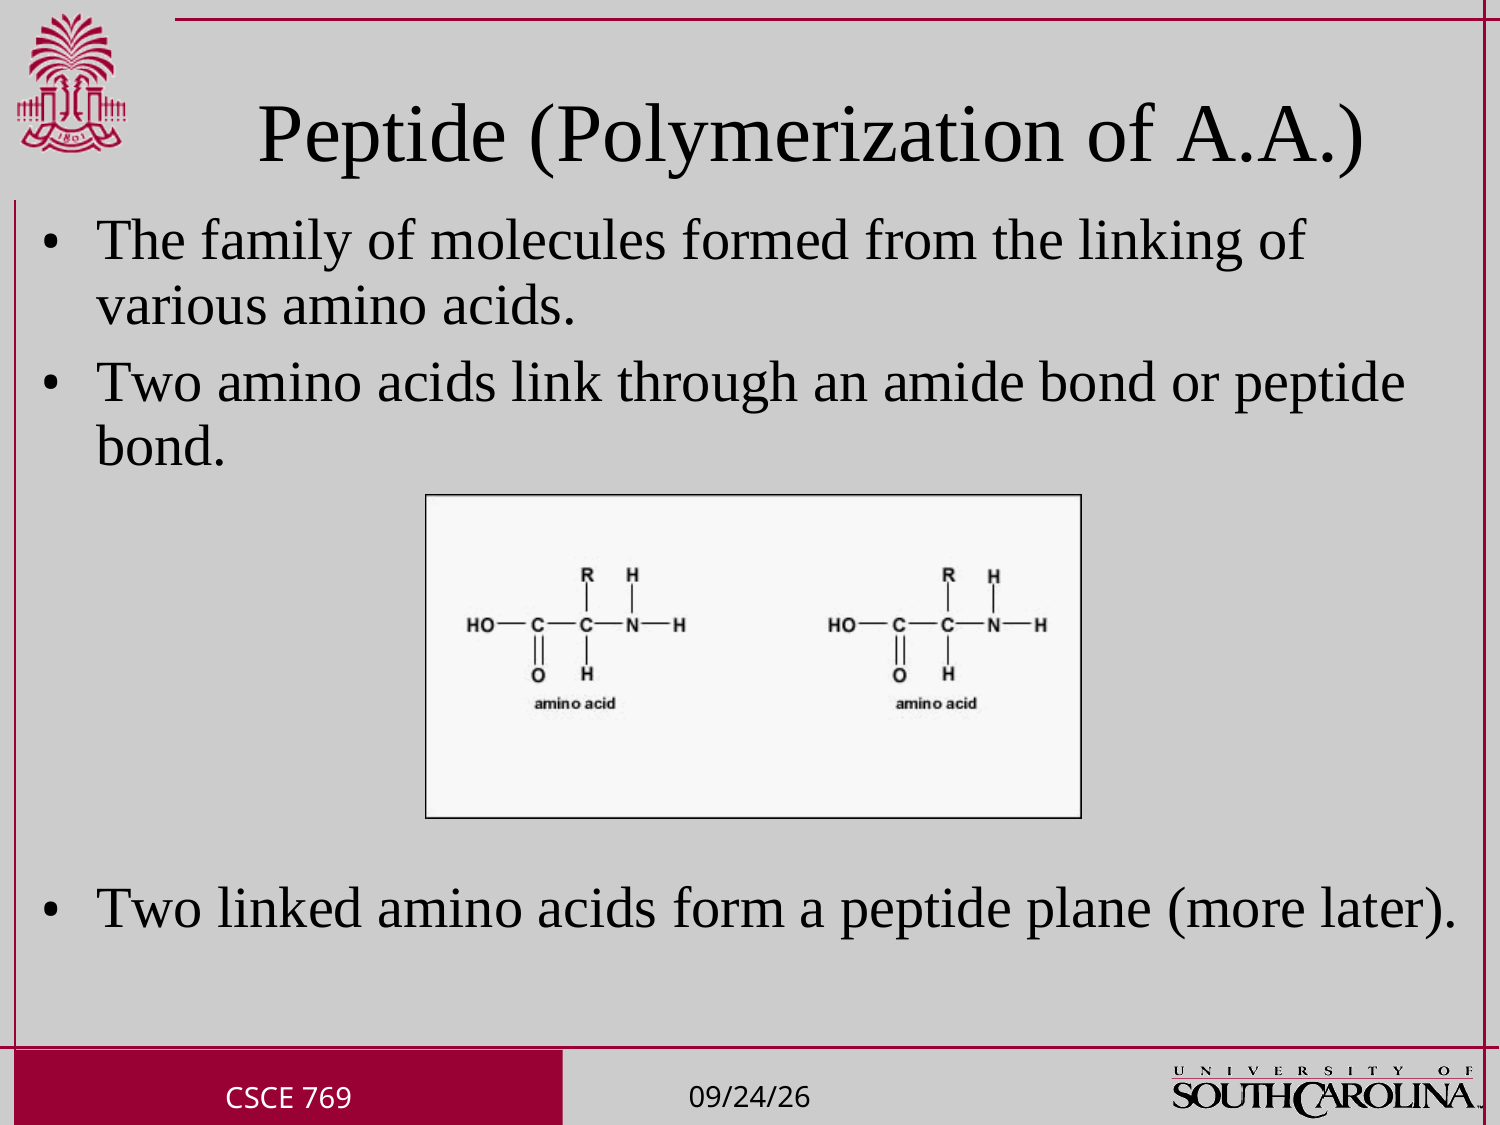

# Peptide (Polymerization of A.A.)
The family of molecules formed from the linking of various amino acids.
Two amino acids link through an amide bond or peptide bond.
Two linked amino acids form a peptide plane (more later).